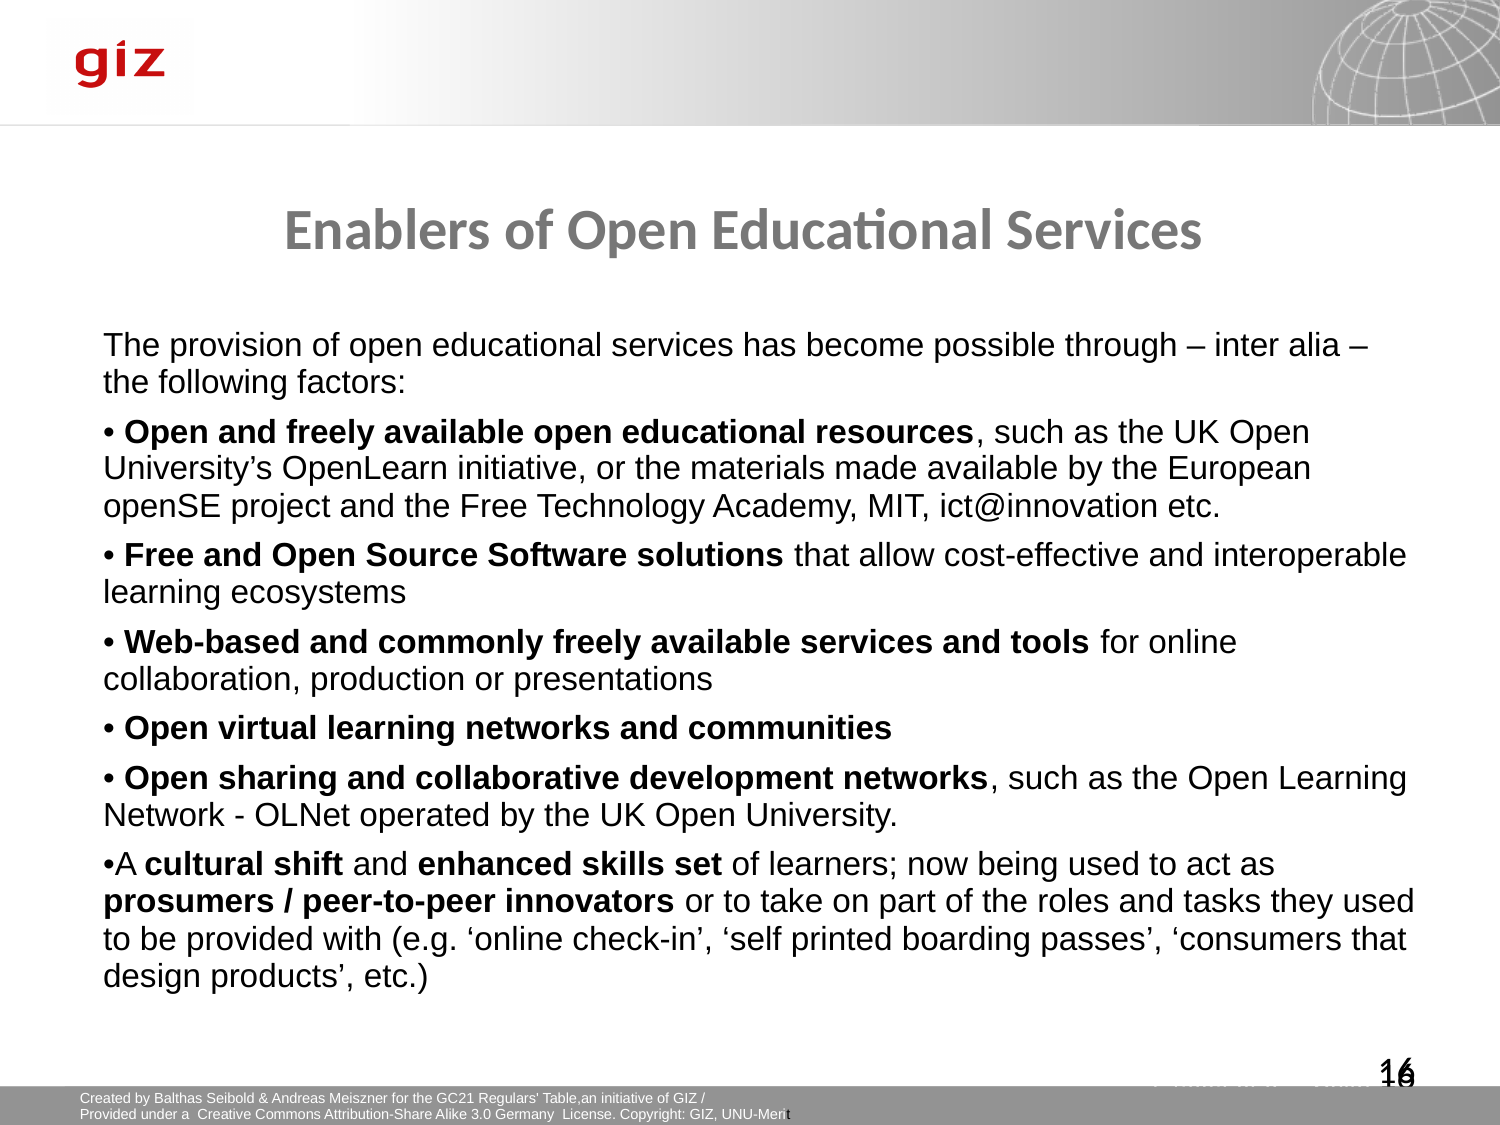

Enablers of Open Educational Services
The provision of open educational services has become possible through – inter alia – the following factors:
• Open and freely available open educational resources, such as the UK Open University’s OpenLearn initiative, or the materials made available by the European openSE project and the Free Technology Academy, MIT, ict@innovation etc.
• Free and Open Source Software solutions that allow cost-effective and interoperable learning ecosystems
• Web-based and commonly freely available services and tools for online collaboration, production or presentations
• Open virtual learning networks and communities
• Open sharing and collaborative development networks, such as the Open Learning Network - OLNet operated by the UK Open University.
A cultural shift and enhanced skills set of learners; now being used to act as prosumers / peer-to-peer innovators or to take on part of the roles and tasks they used to be provided with (e.g. ‘online check-in’, ‘self printed boarding passes’, ‘consumers that design products’, etc.)